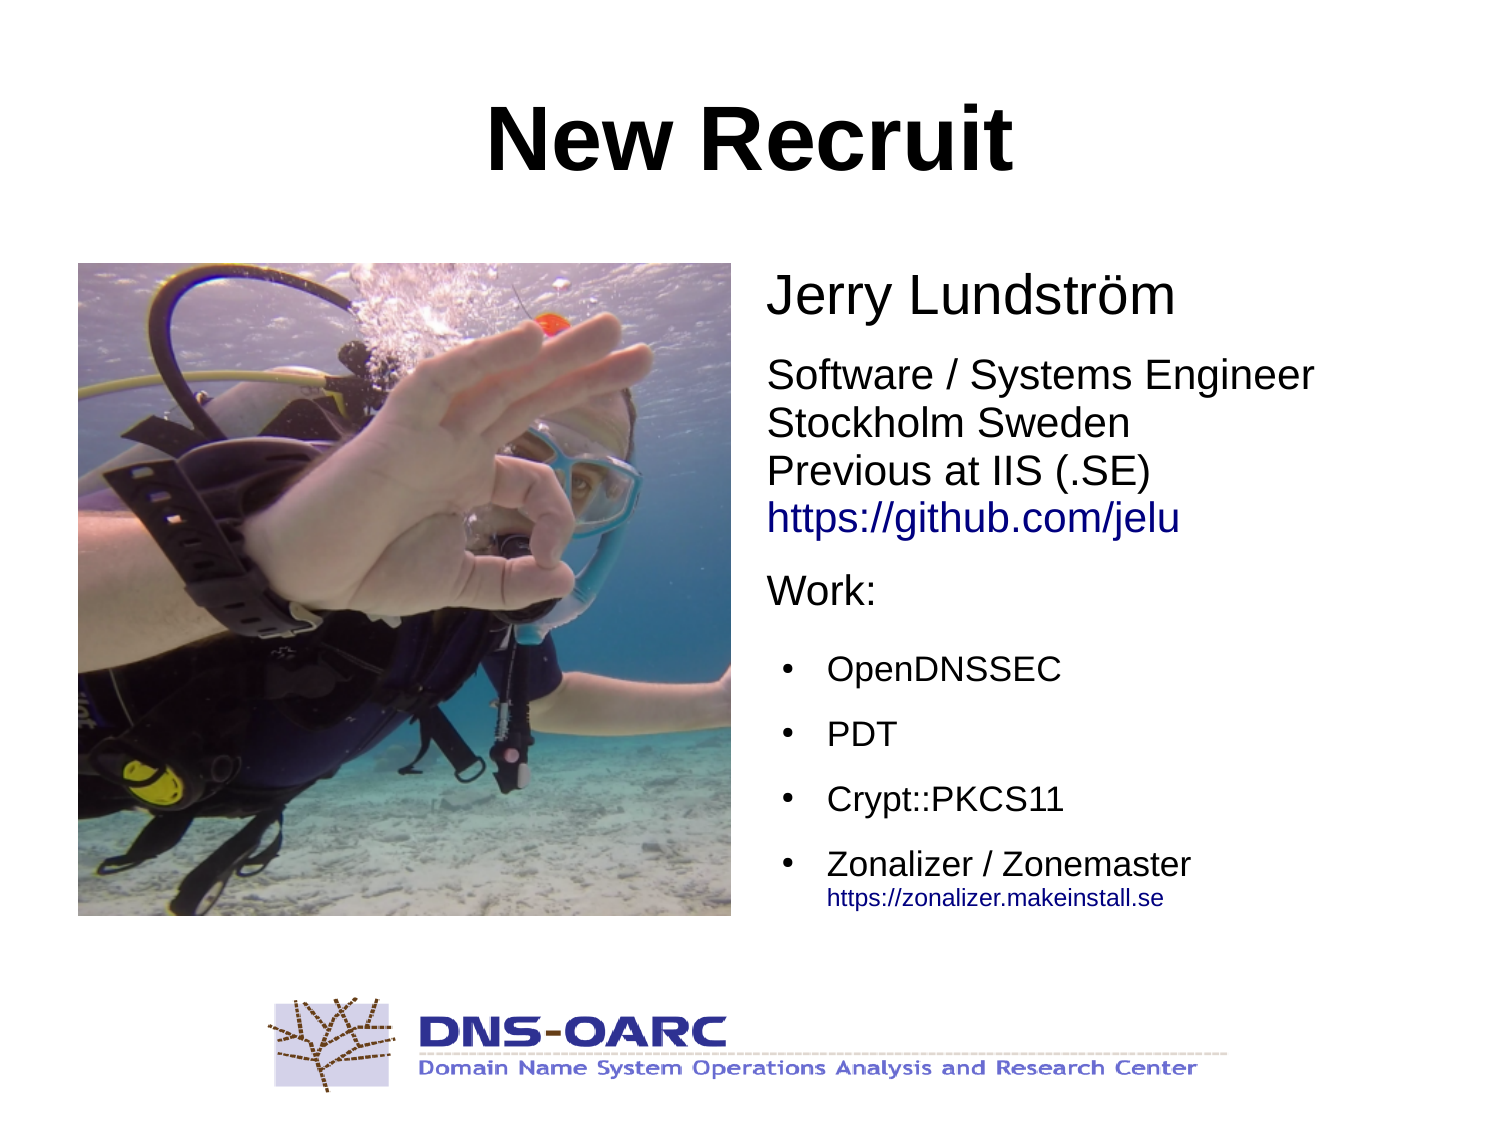

# New Recruit
Jerry Lundström
Software / Systems Engineer
Stockholm Sweden
Previous at IIS (.SE)
https://github.com/jelu
Work:
OpenDNSSEC
PDT
Crypt::PKCS11
Zonalizer / Zonemaster
https://zonalizer.makeinstall.se